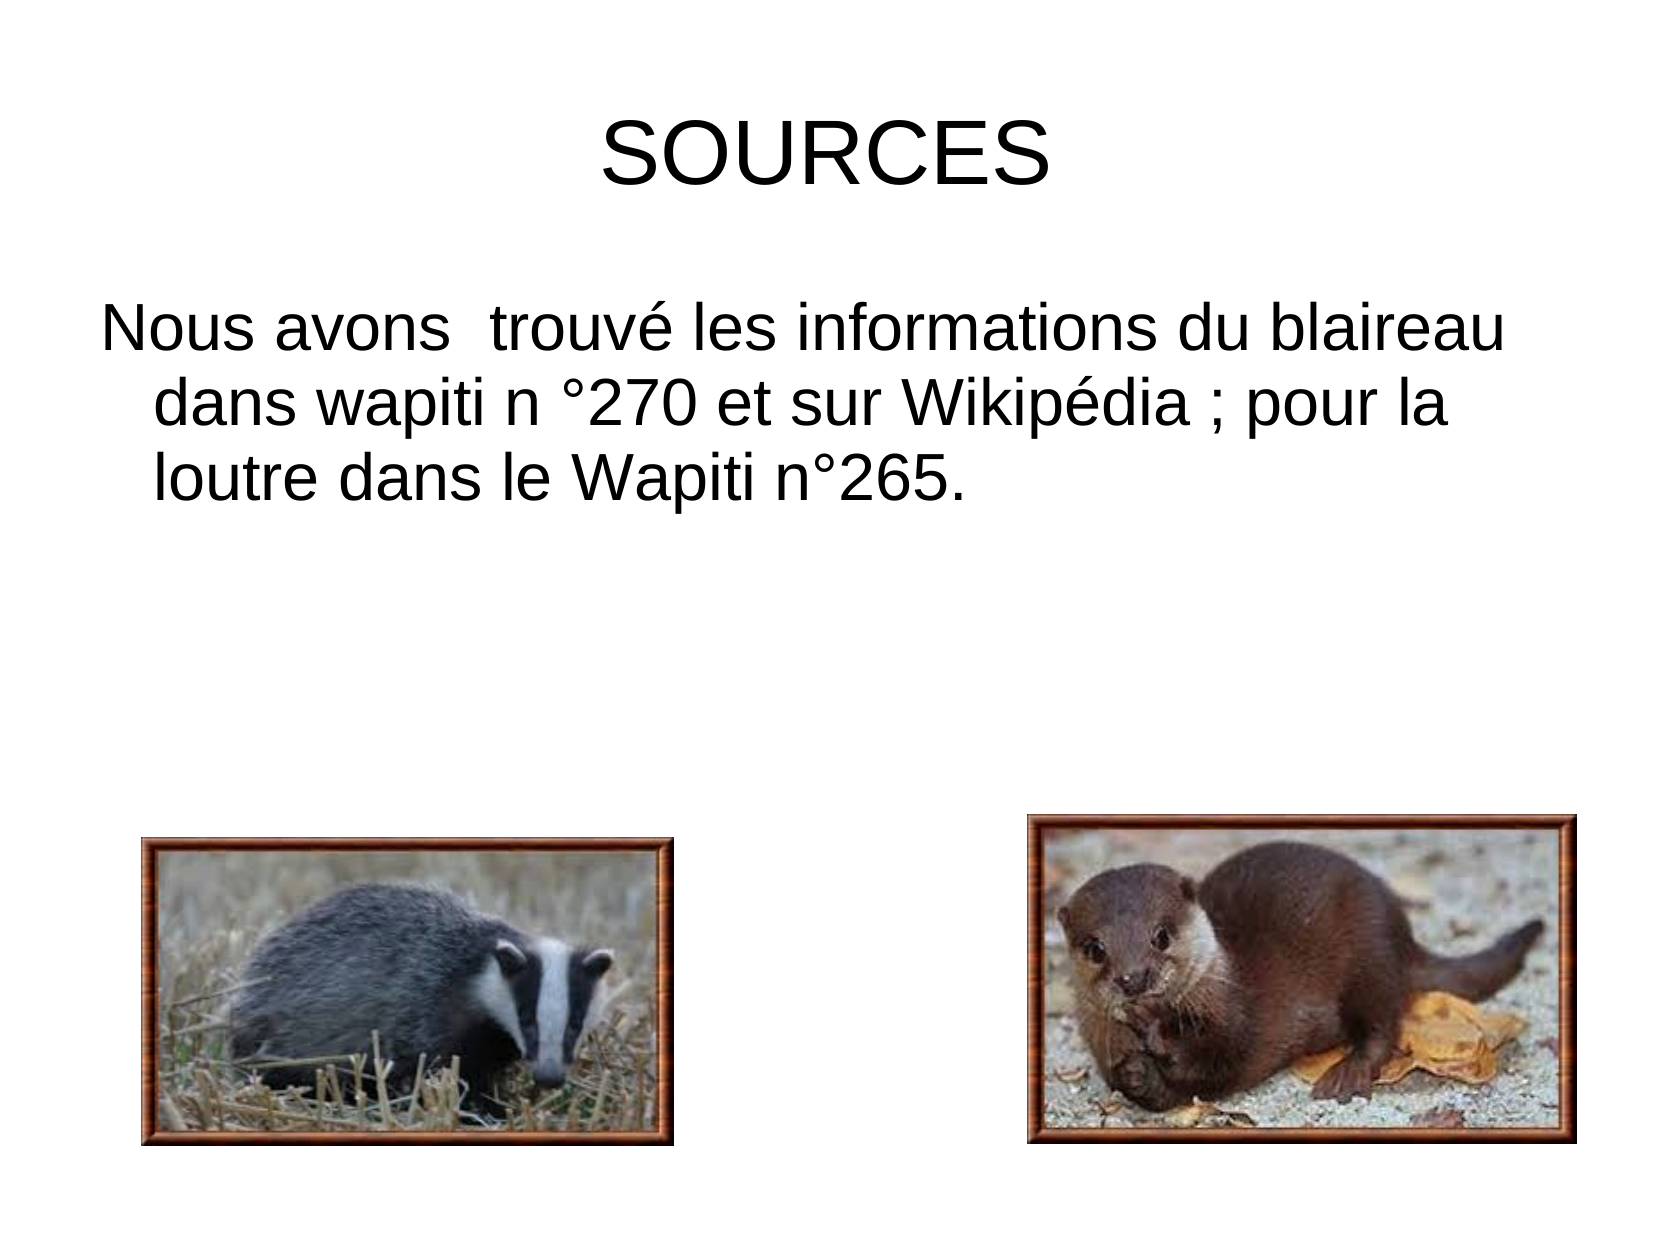

# SOURCES
Nous avons trouvé les informations du blaireau dans wapiti n °270 et sur Wikipédia ; pour la loutre dans le Wapiti n°265.